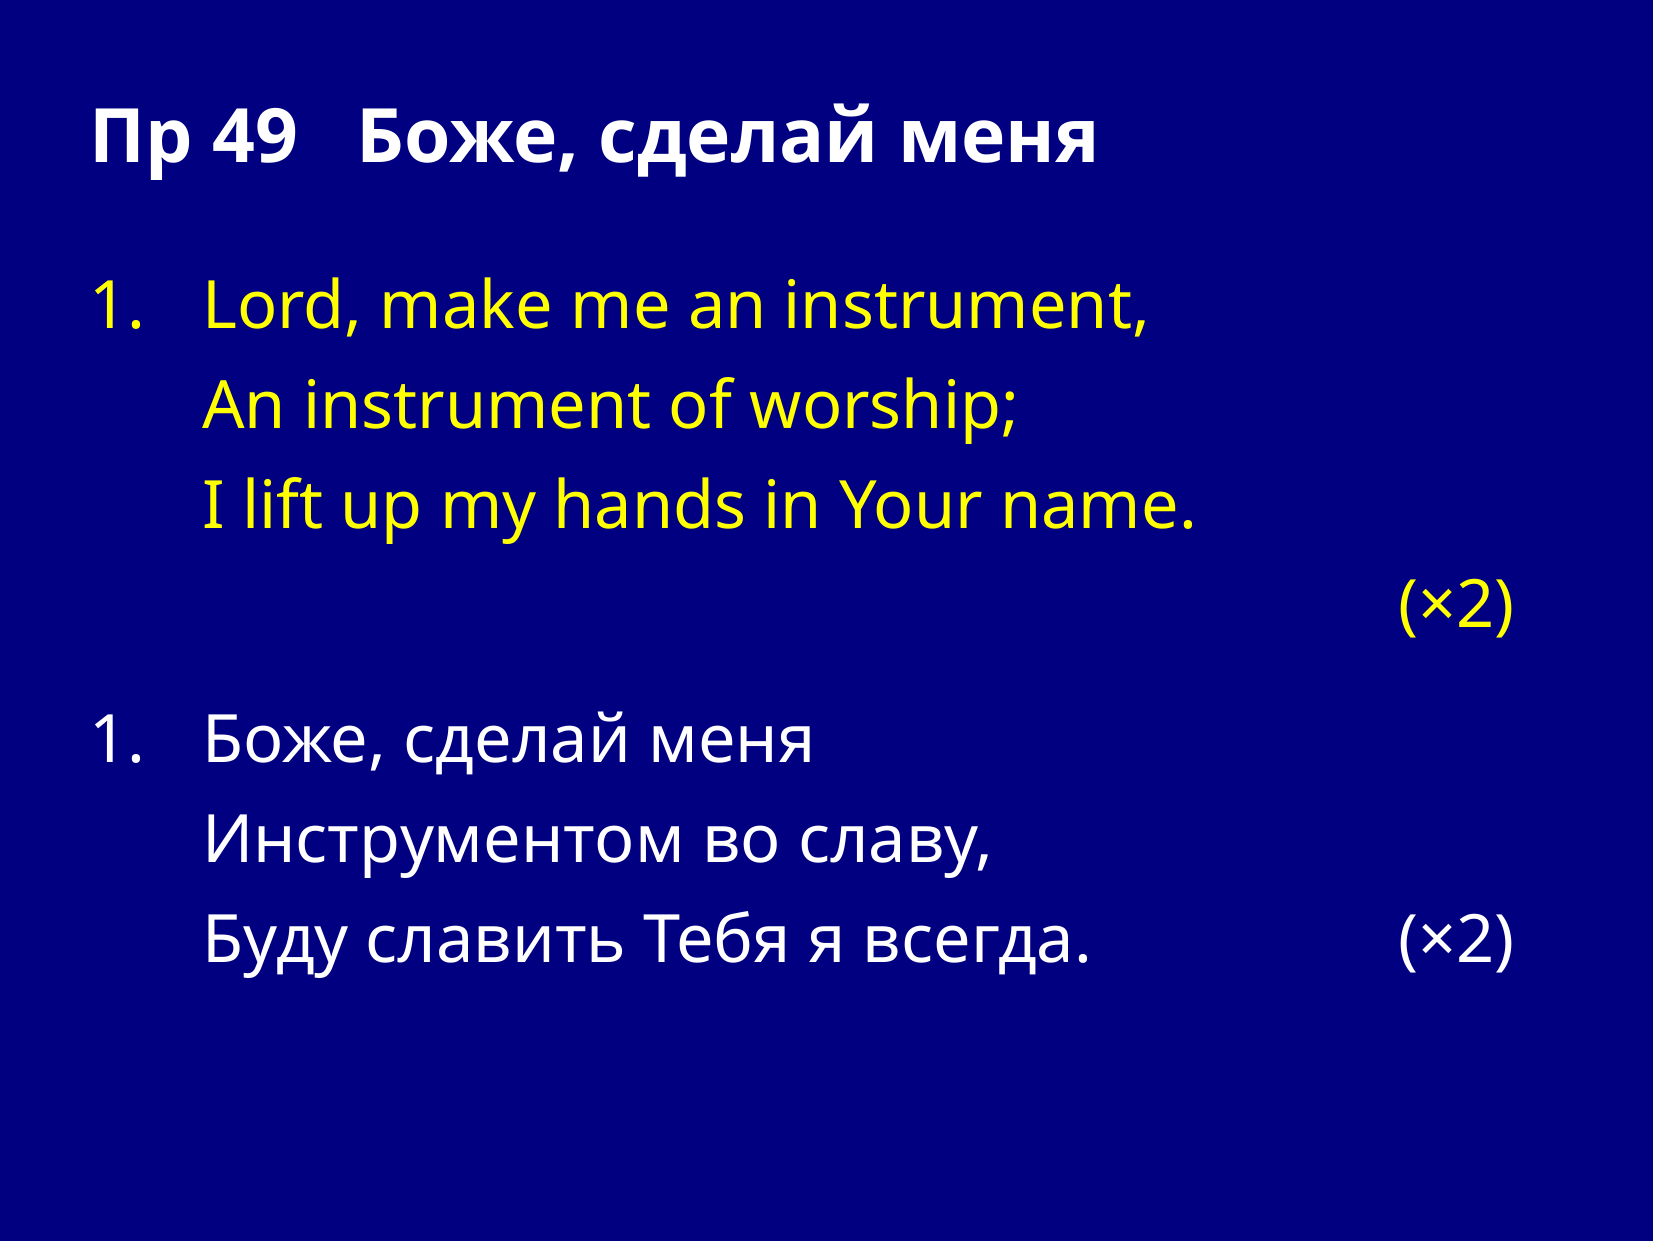

Пр 49 Боже, сделай меня
1.	Lord, make me an instrument,
	An instrument of worship;
	I lift up my hands in Your name.
			(×2)
1.	Боже, сделай меня
	Инструментом во славу,
	Буду славить Тебя я всегда.	(×2)